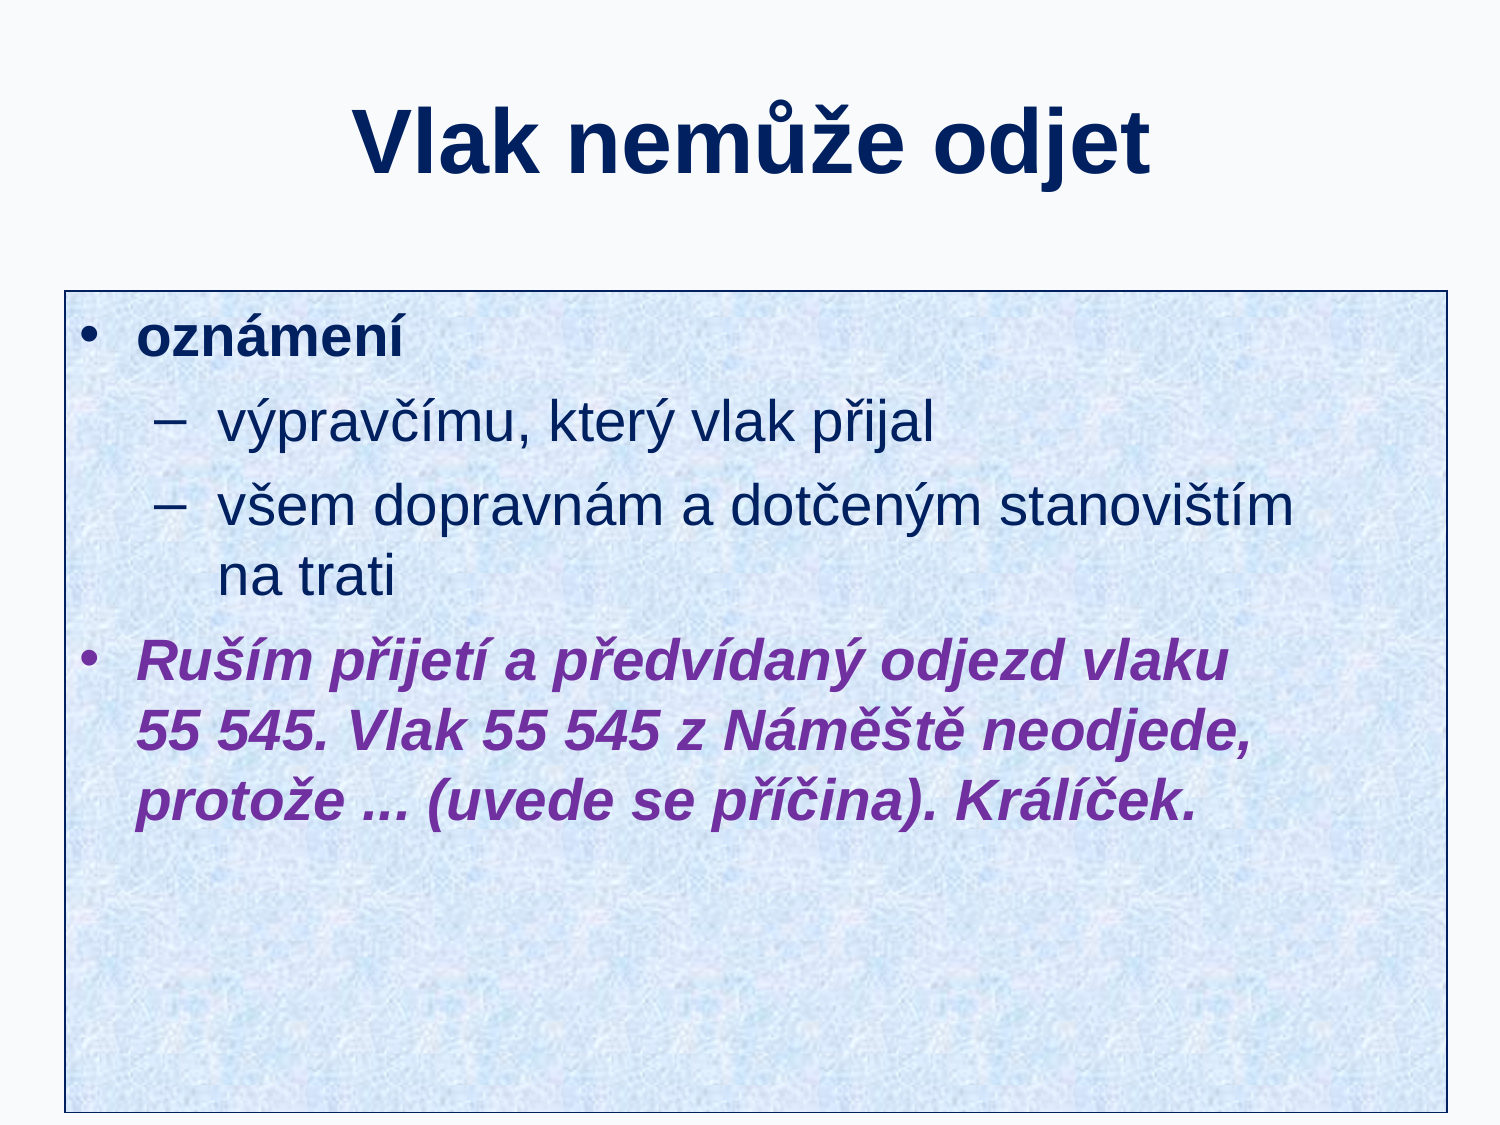

# Vlak nemůže odjet
oznámení
 výpravčímu, který vlak přijal
 všem dopravnám a dotčeným stanovištím
 na trati
Ruším přijetí a předvídaný odjezd vlaku
55 545. Vlak 55 545 z Náměště neodjede, protože ... (uvede se příčina). Králíček.